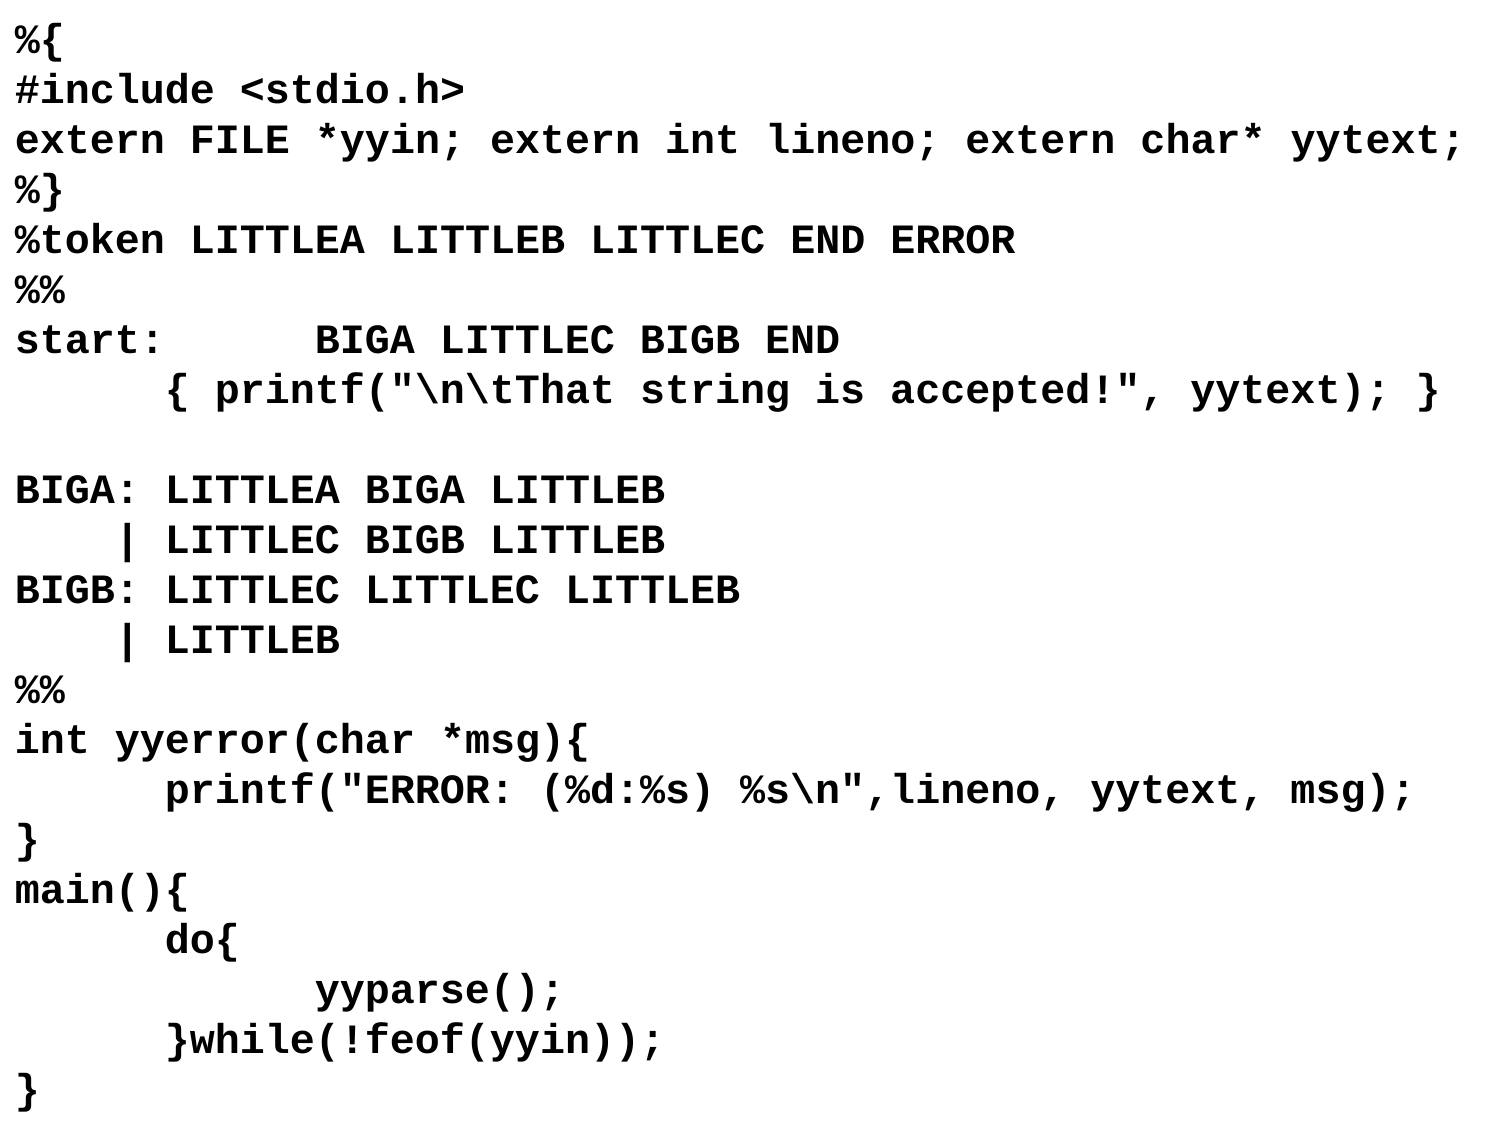

%{
#include <stdio.h>
extern FILE *yyin; extern int lineno; extern char* yytext;
%}
%token LITTLEA LITTLEB LITTLEC END ERROR
%%
start:	BIGA LITTLEC BIGB END
	{ printf("\n\tThat string is accepted!", yytext); }
BIGA:	LITTLEA BIGA LITTLEB
 |	LITTLEC BIGB LITTLEB
BIGB:	LITTLEC LITTLEC LITTLEB
 |	LITTLEB
%%
int yyerror(char *msg){
	printf("ERROR: (%d:%s) %s\n",lineno, yytext, msg);
}
main(){
	do{
		yyparse();
	}while(!feof(yyin));
}